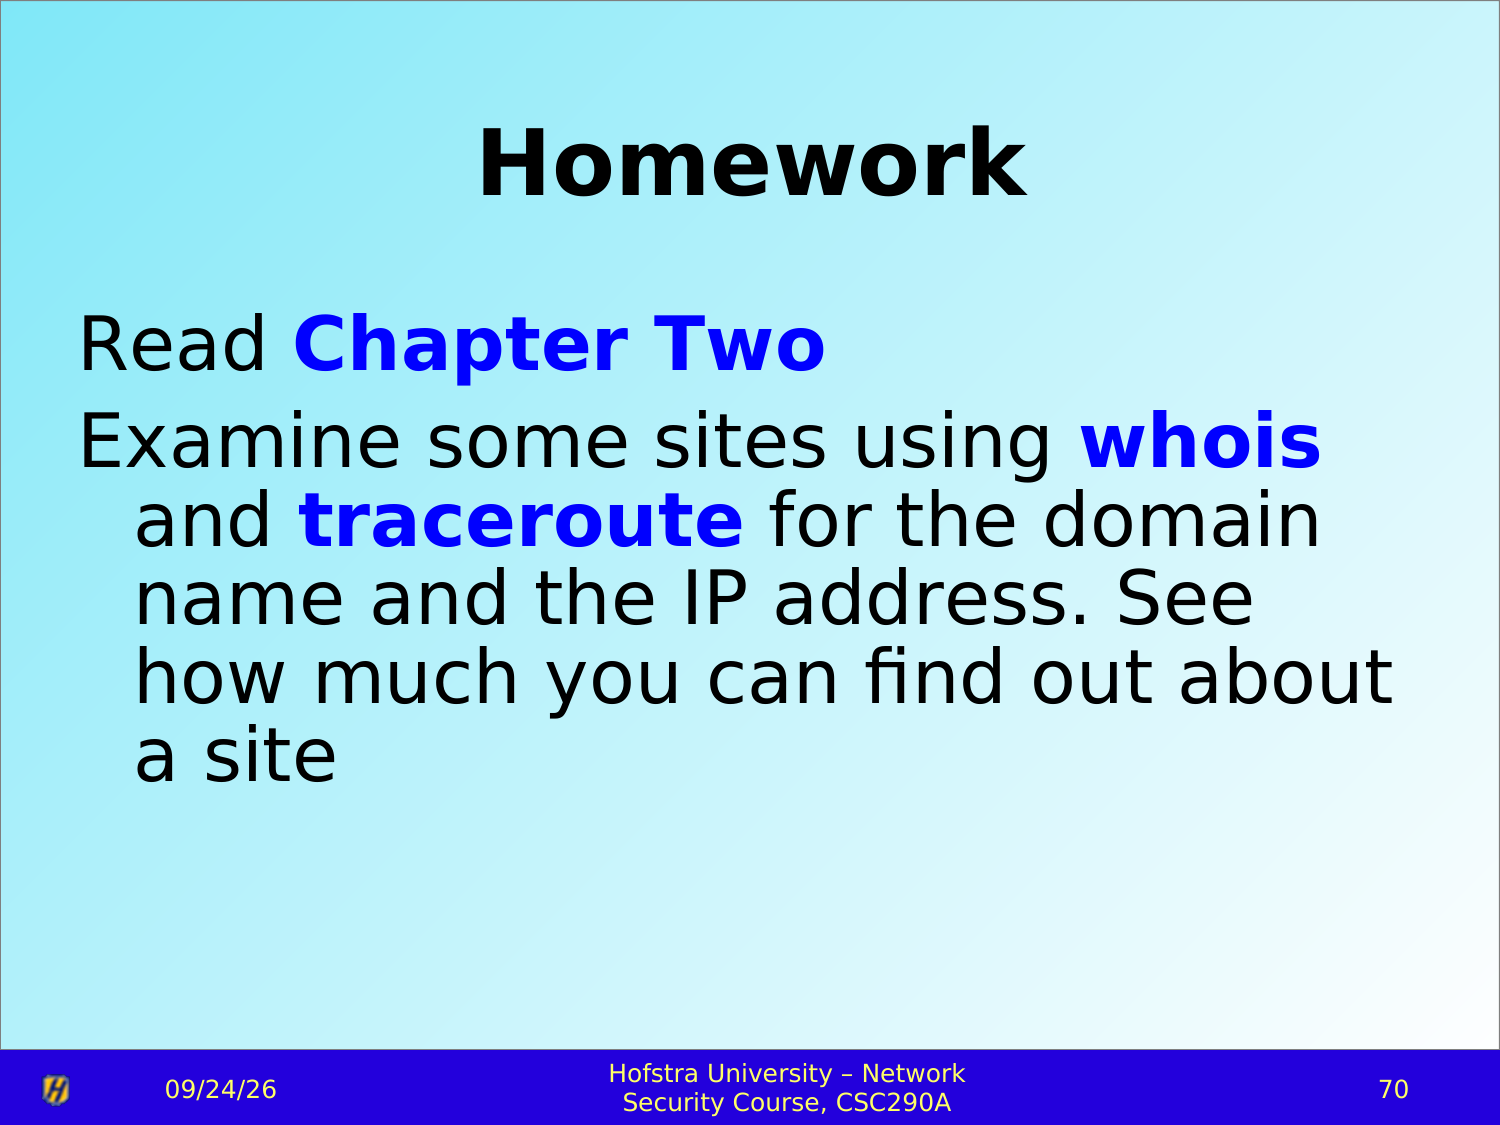

# Homework
Read Chapter Two
Examine some sites using whois and traceroute for the domain name and the IP address. See how much you can find out about a site
70